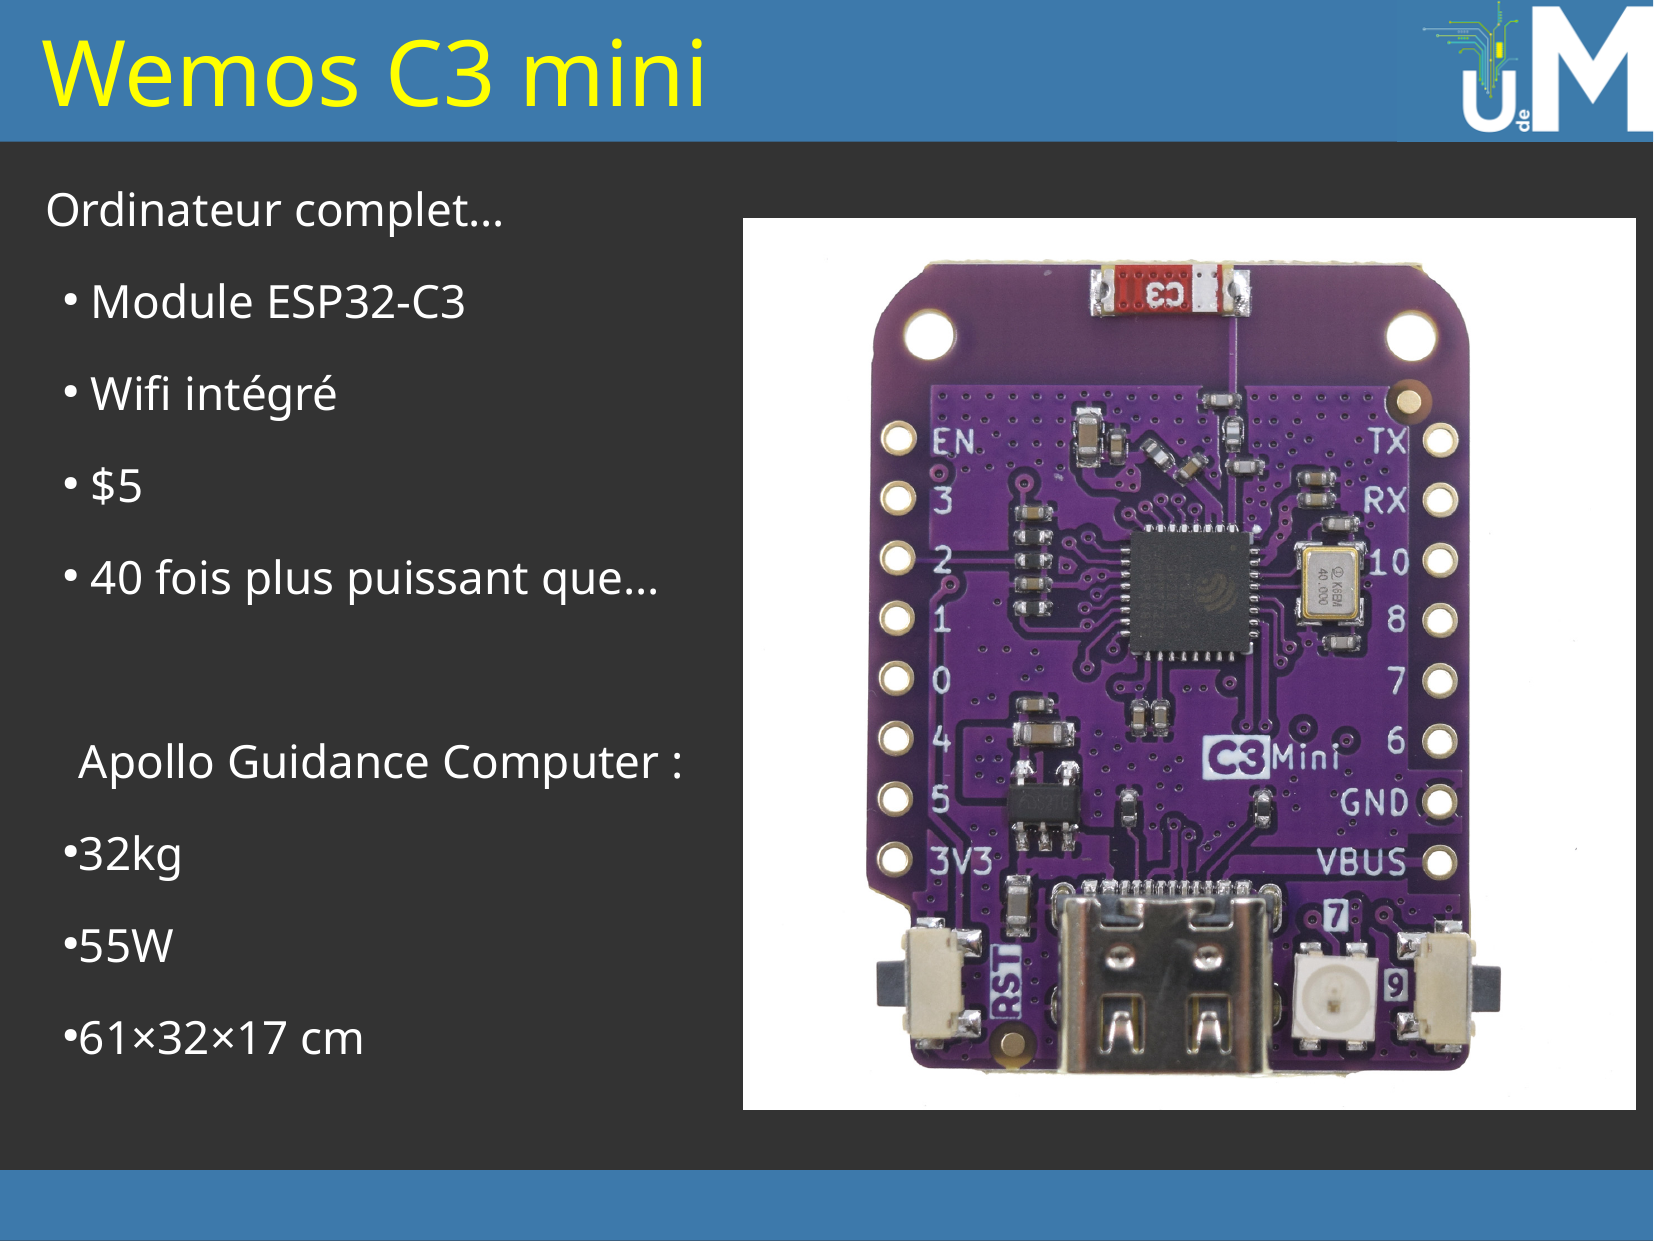

# Wemos C3 mini
Ordinateur complet…
 Module ESP32-C3
 Wifi intégré
 $5
 40 fois plus puissant que...
Apollo Guidance Computer :
32kg
55W
61×32×17 cm
www.wemos.cc